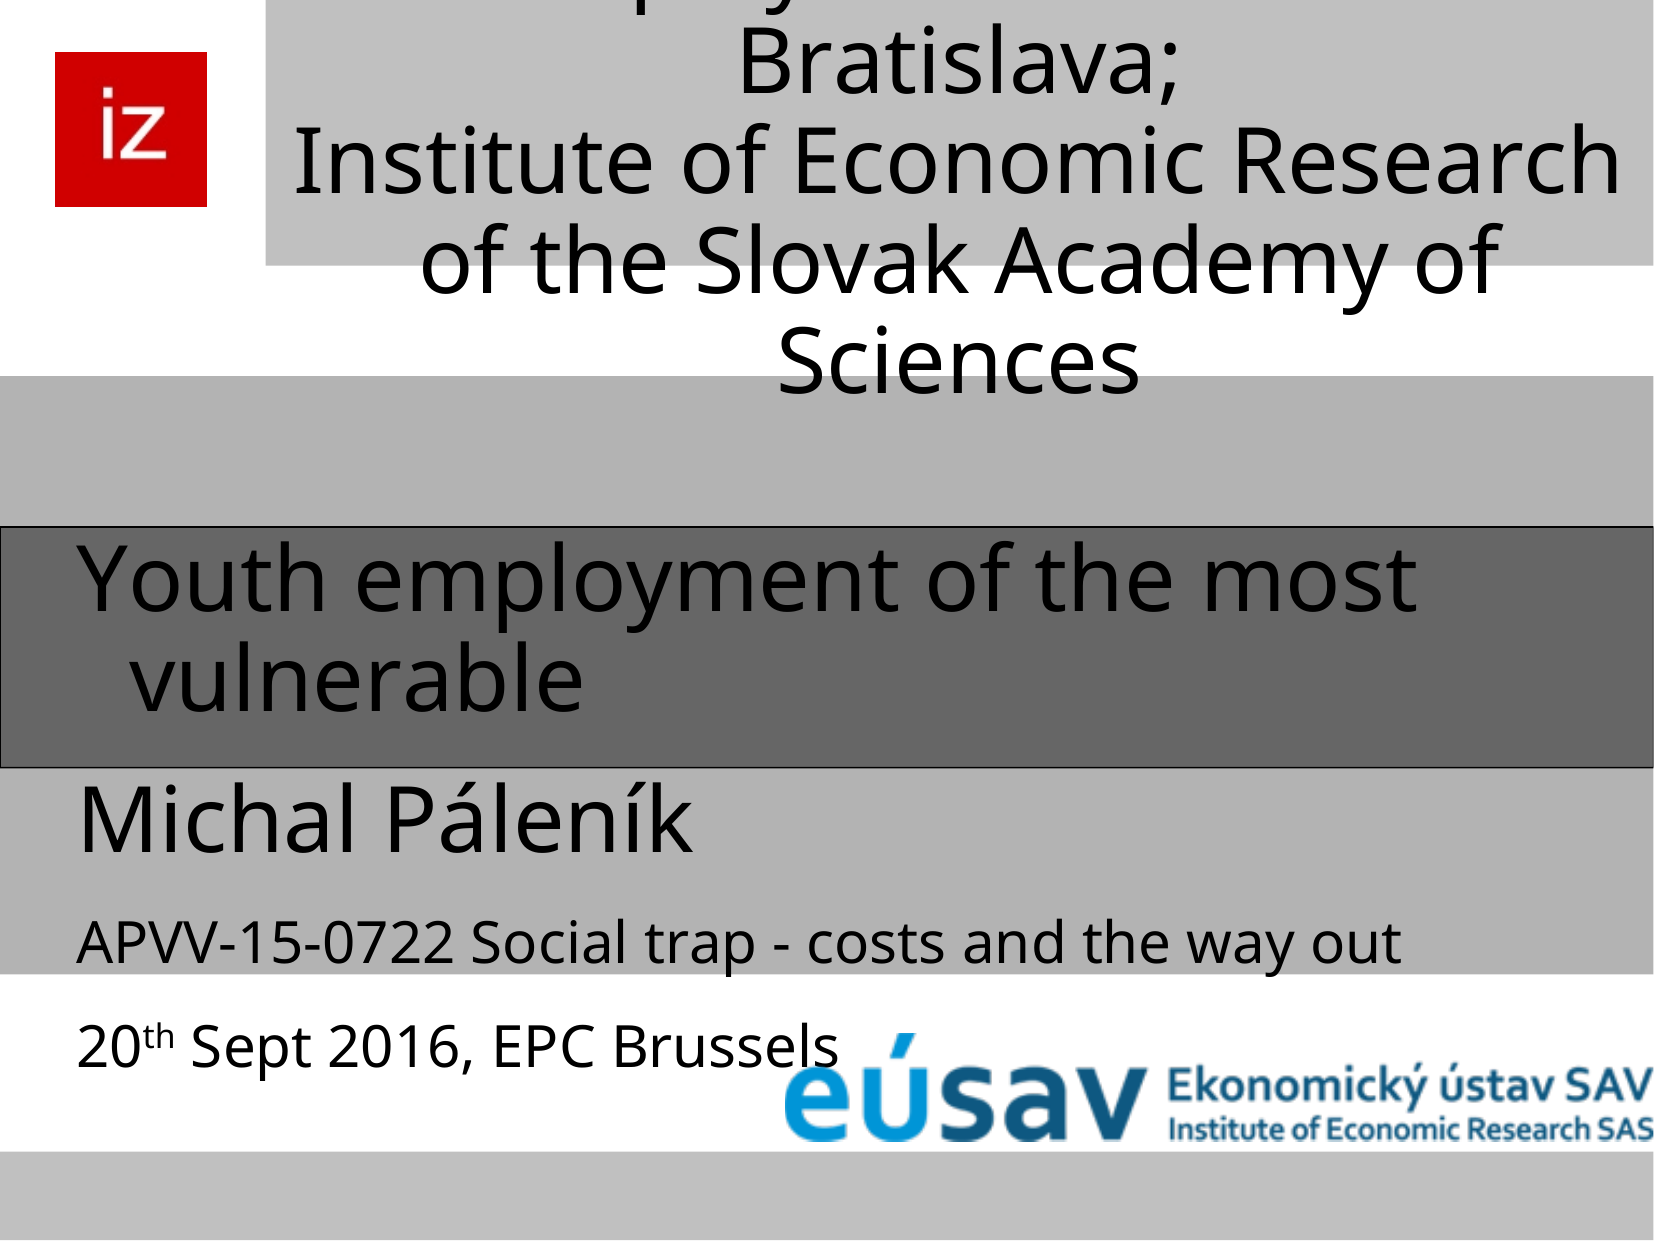

# Employment Institute Bratislava; Institute of Economic Research of the Slovak Academy of Sciences
Youth employment of the most vulnerable
Michal Páleník
APVV-15-0722 Social trap - costs and the way out
20th Sept 2016, EPC Brussels